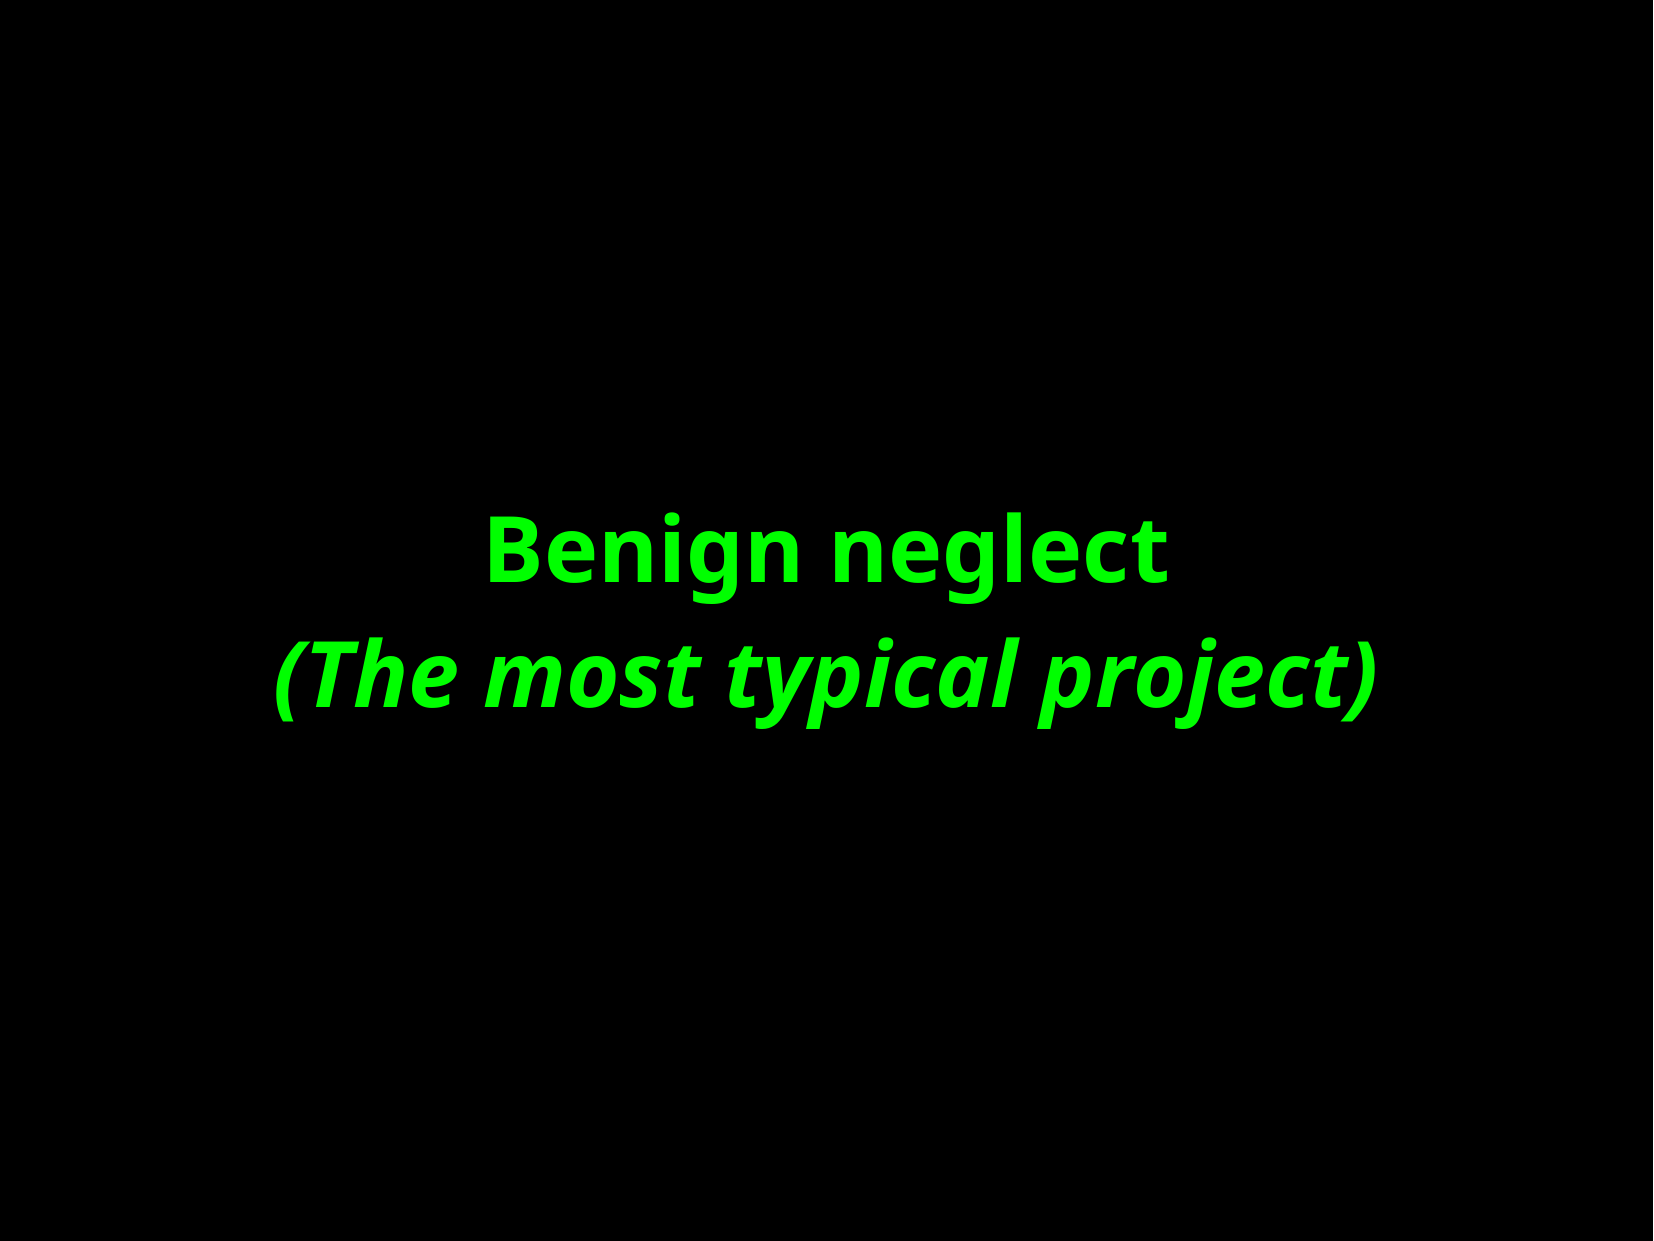

# Benign neglect (The most typical project)